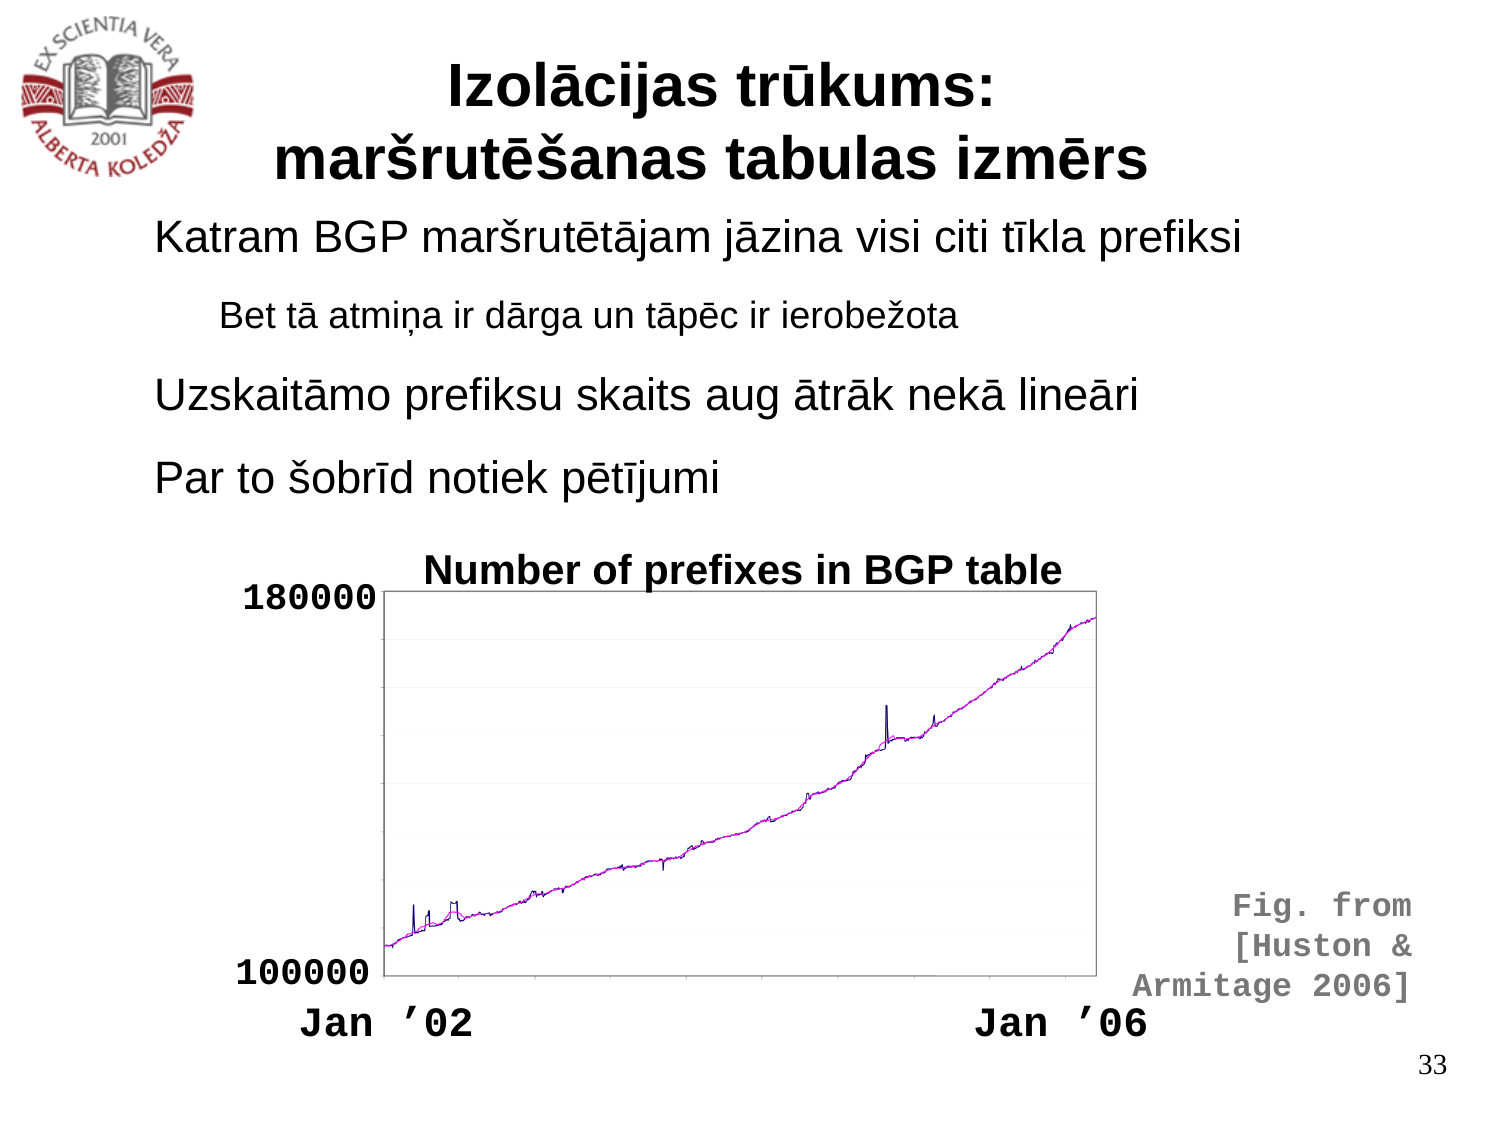

# Izolācijas trūkums: maršrutēšanas tabulas izmērs
Katram BGP maršrutētājam jāzina visi citi tīkla prefiksi
Bet tā atmiņa ir dārga un tāpēc ir ierobežota
Uzskaitāmo prefiksu skaits aug ātrāk nekā lineāri
Par to šobrīd notiek pētījumi
Number of prefixes in BGP table
180000
Fig. from
[Huston &
Armitage 2006]
100000
Jan ’02
Jan ’06